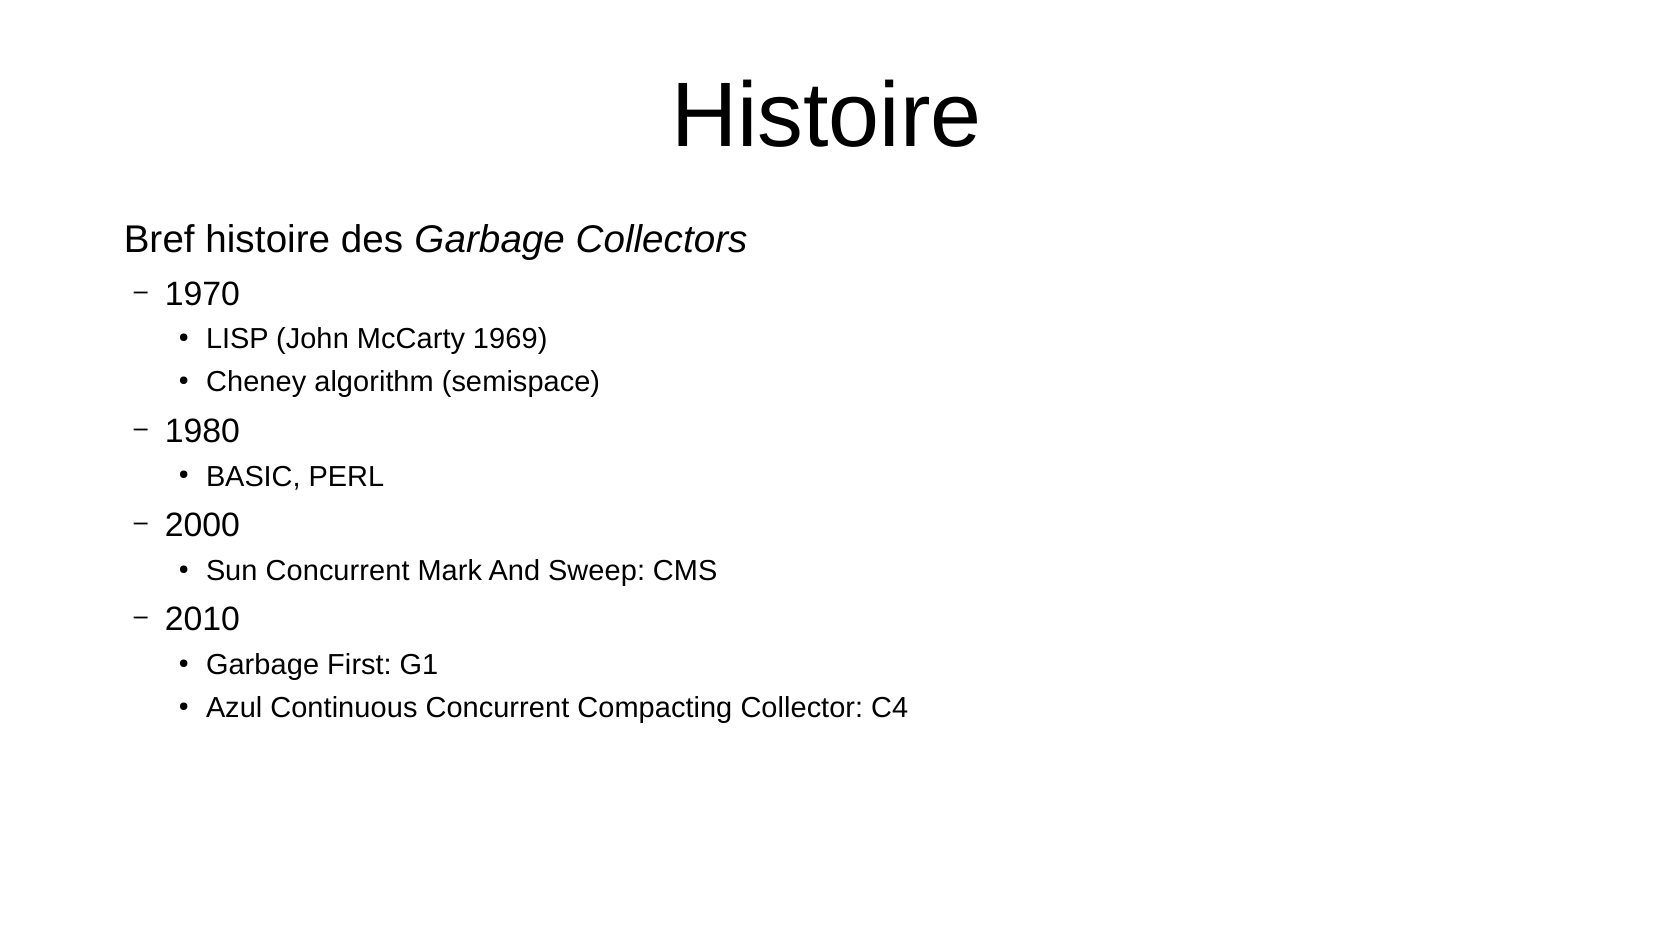

# Histoire
Bref histoire des Garbage Collectors
1970
LISP (John McCarty 1969)
Cheney algorithm (semispace)
1980
BASIC, PERL
2000
Sun Concurrent Mark And Sweep: CMS
2010
Garbage First: G1
Azul Continuous Concurrent Compacting Collector: C4